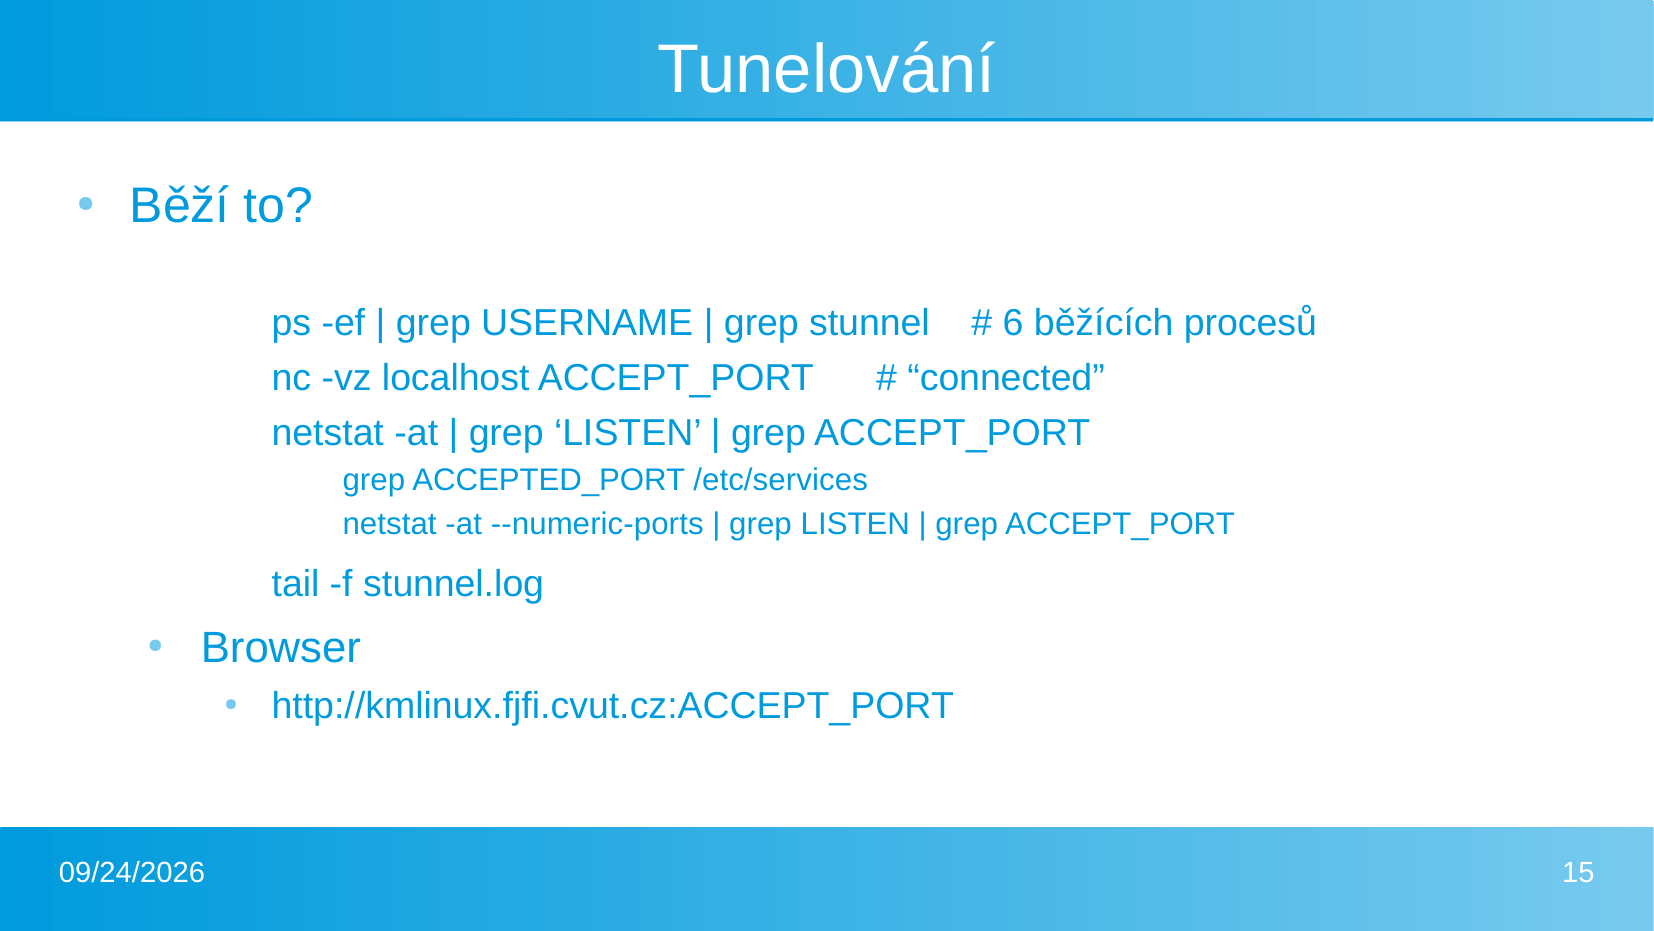

# Tunelování
Běží to?
ps -ef | grep USERNAME | grep stunnel # 6 běžících procesů
nc -vz localhost ACCEPT_PORT # “connected”
netstat -at | grep ‘LISTEN’ | grep ACCEPT_PORT
grep ACCEPTED_PORT /etc/services
netstat -at --numeric-ports | grep LISTEN | grep ACCEPT_PORT
tail -f stunnel.log
Browser
http://kmlinux.fjfi.cvut.cz:ACCEPT_PORT
15